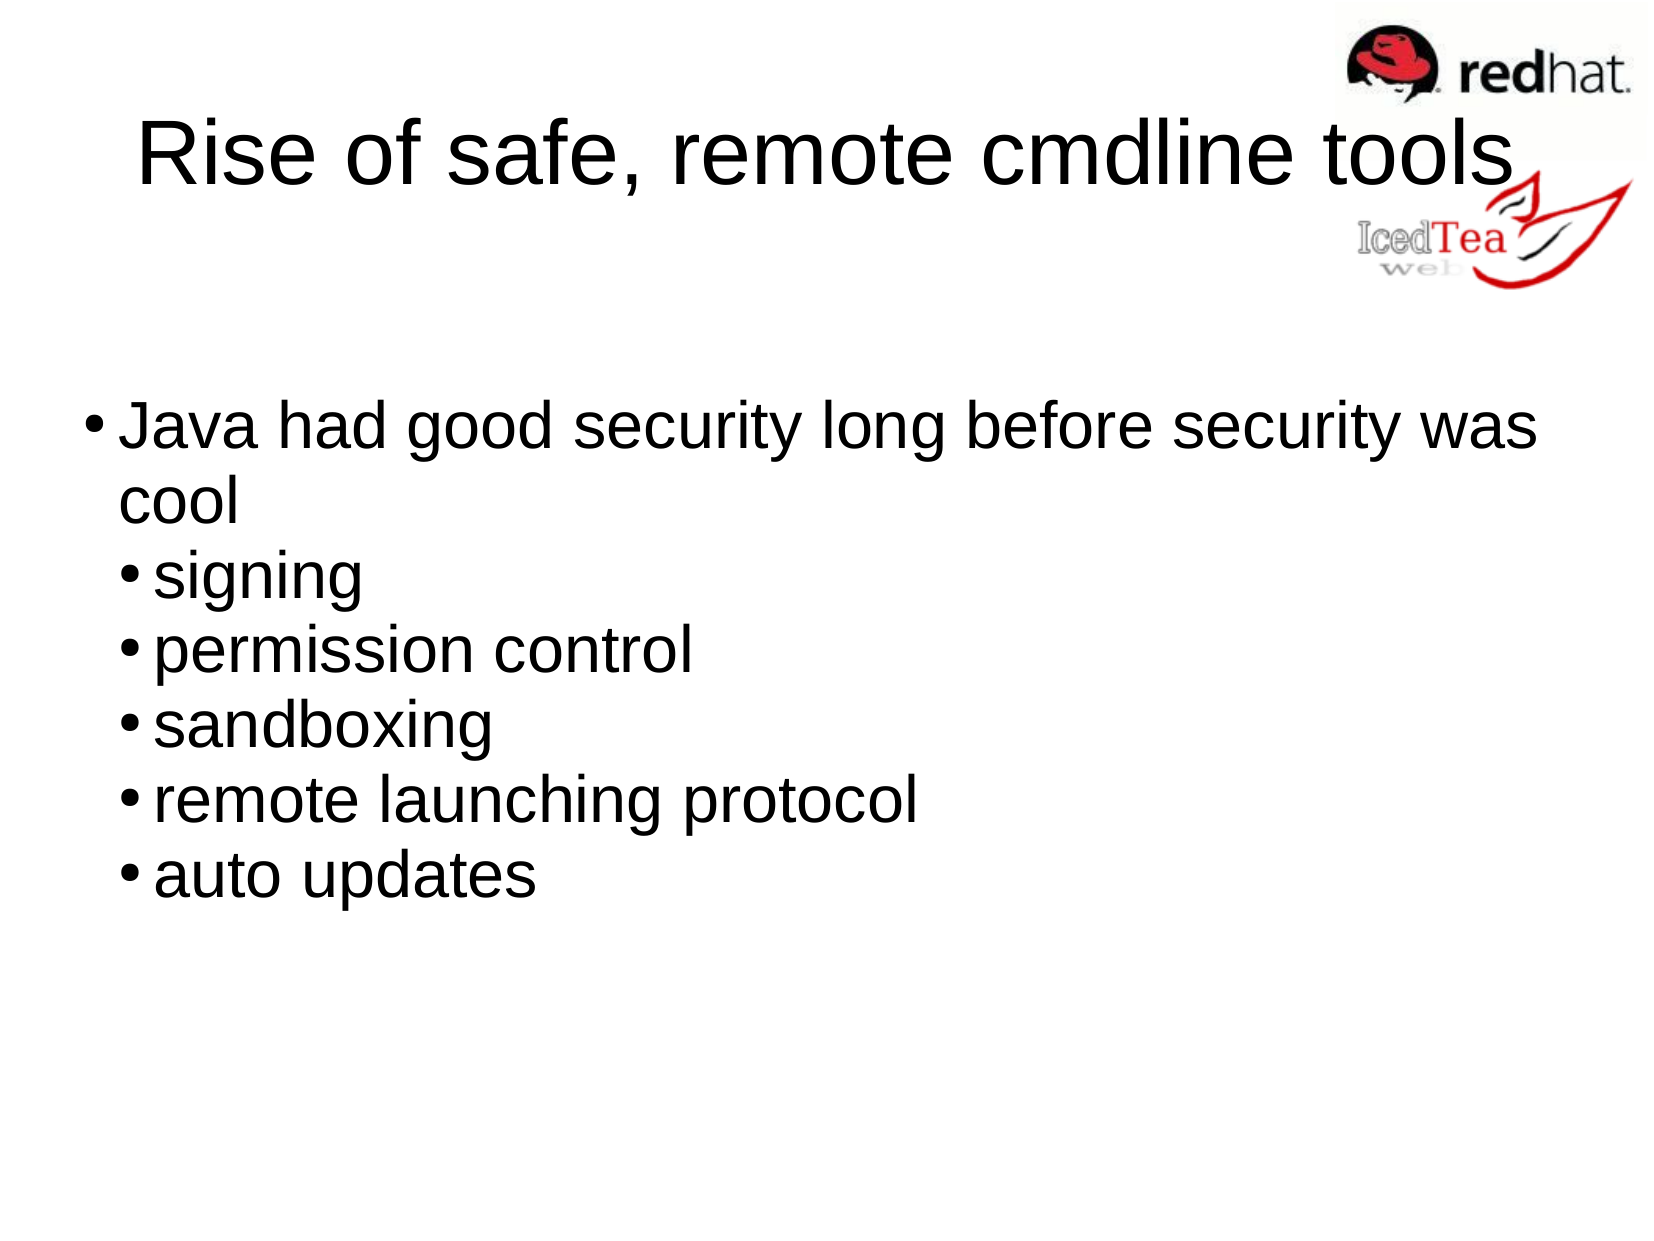

# Rise of safe, remote cmdline tools
Java had good security long before security was cool
signing
permission control
sandboxing
remote launching protocol
auto updates